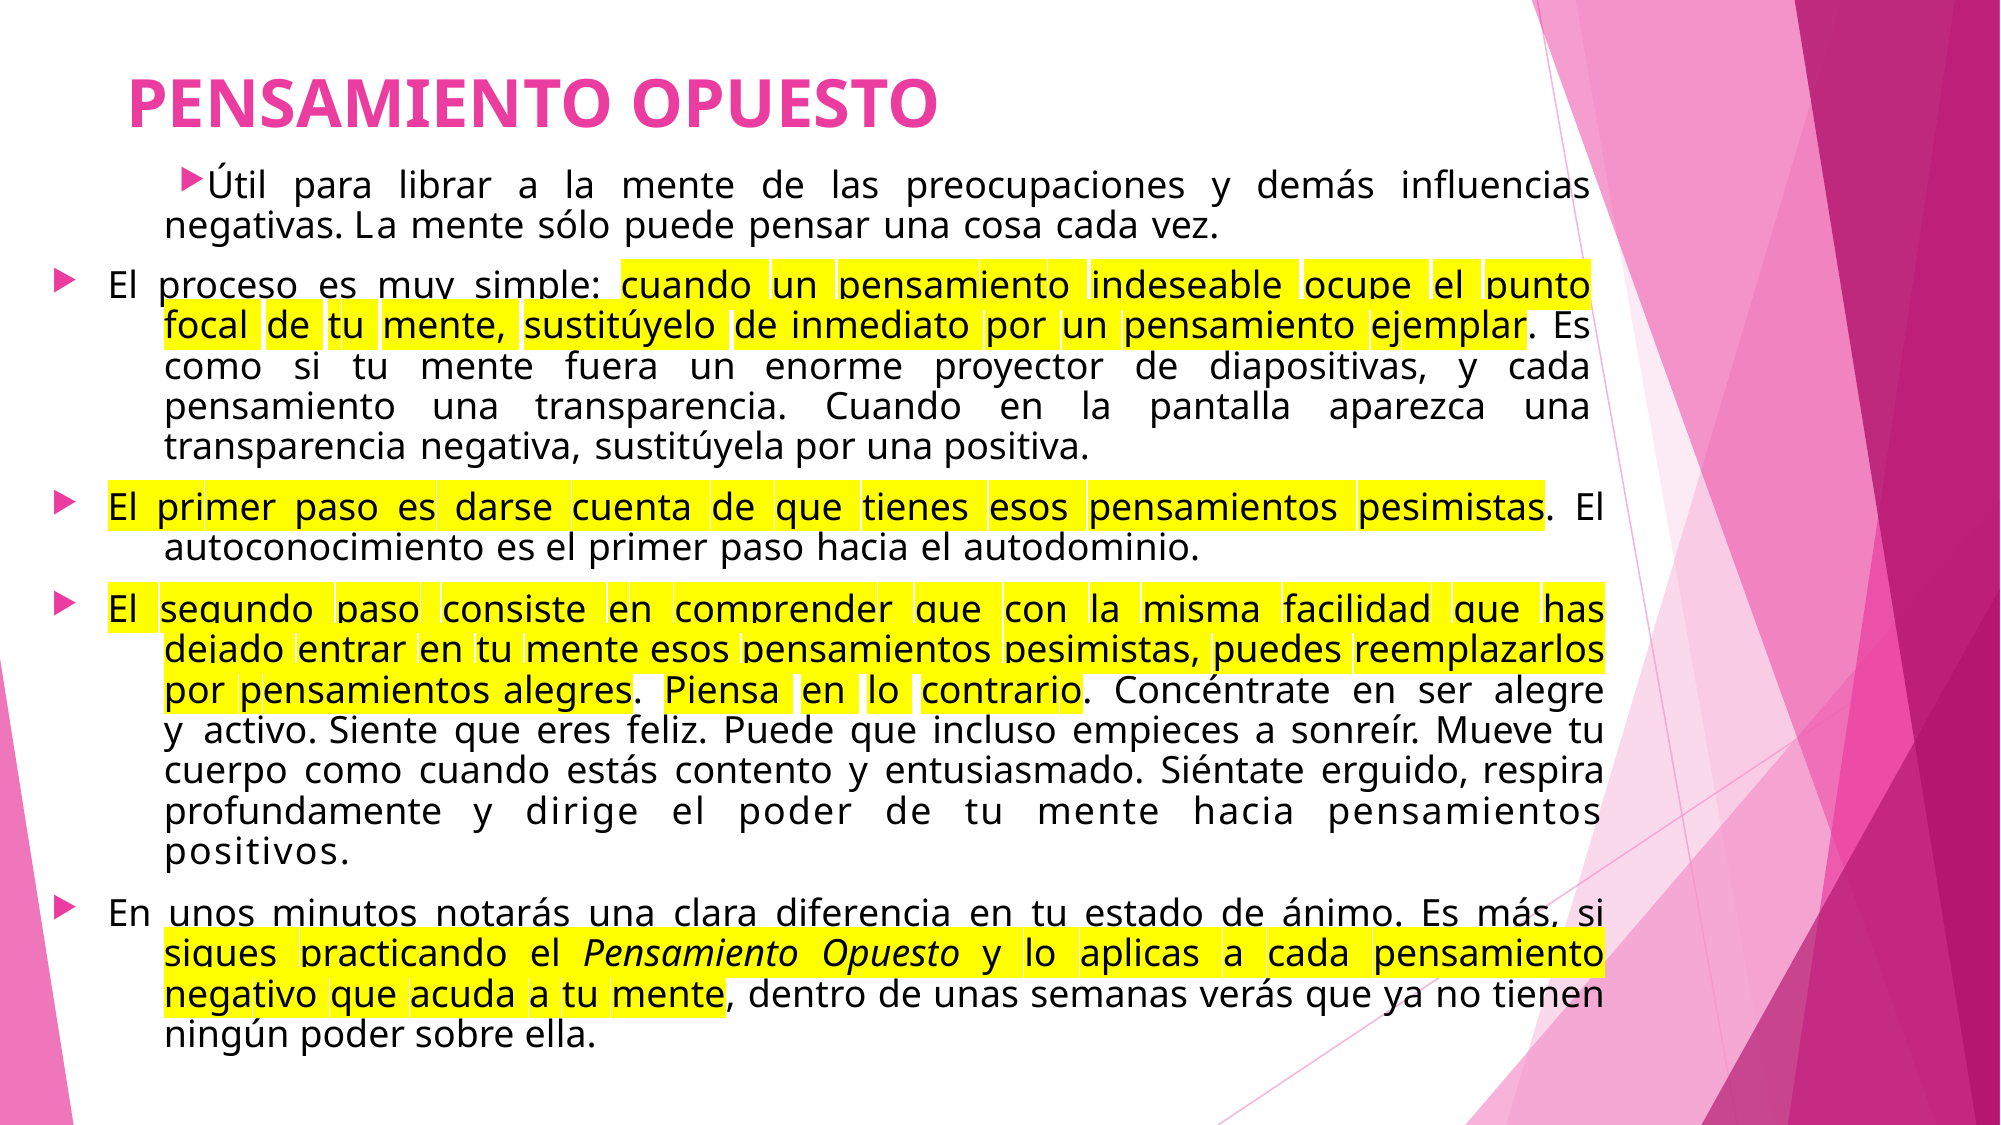

# PENSAMIENTO OPUESTO
Útil para librar a la mente de las preocupaciones y demás influencias negativas. La mente sólo puede pensar una cosa cada vez.
El proceso es muy simple: cuando un pensamiento indeseable ocupe el punto focal de tu mente, sustitúyelo de inmediato por un pensamiento ejemplar. Es como si tu mente fuera un enorme proyector de diapositivas, y cada pensamiento una transparencia. Cuando en la pantalla aparezca una transparencia negativa, sustitúyela por una positiva.
El primer paso es darse cuenta de que tienes esos pensamientos pesimistas. El autoconocimiento es el primer paso hacia el autodominio.
El segundo paso consiste en comprender que con la misma facilidad que has dejado entrar en tu mente esos pensamientos pesimistas, puedes reemplazarlos por pensamientos alegres. Piensa en lo contrario. Concéntrate en ser alegre y activo. Siente que eres feliz. Puede que incluso empieces a sonreír. Mueve tu cuerpo como cuando estás contento y entusiasmado. Siéntate erguido, respira profundamente y dirige el poder de tu mente hacia pensamientos positivos.
En unos minutos notarás una clara diferencia en tu estado de ánimo. Es más, si sigues practicando el Pensamiento Opuesto y lo aplicas a cada pensamiento negativo que acuda a tu mente, dentro de unas semanas verás que ya no tienen ningún poder sobre ella.